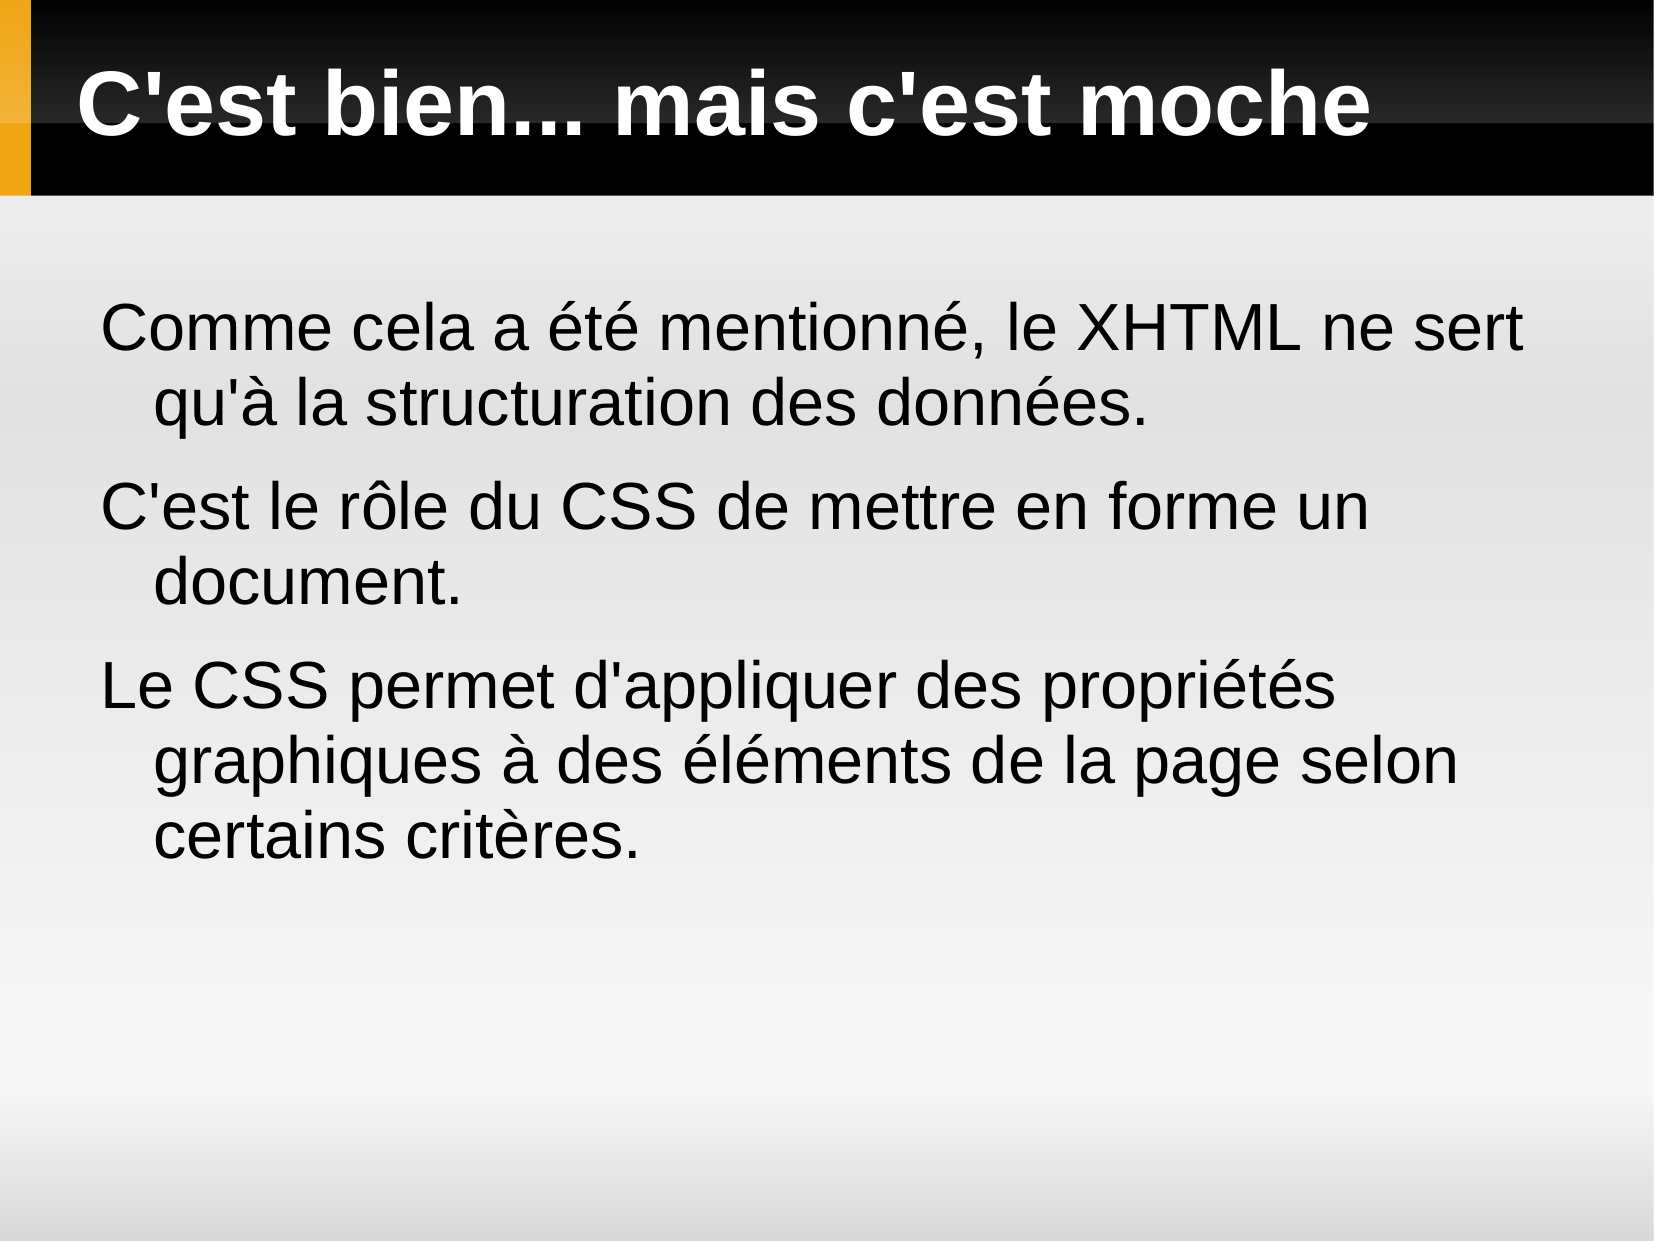

# C'est bien... mais c'est moche
Comme cela a été mentionné, le XHTML ne sert qu'à la structuration des données.
C'est le rôle du CSS de mettre en forme un document.
Le CSS permet d'appliquer des propriétés graphiques à des éléments de la page selon certains critères.